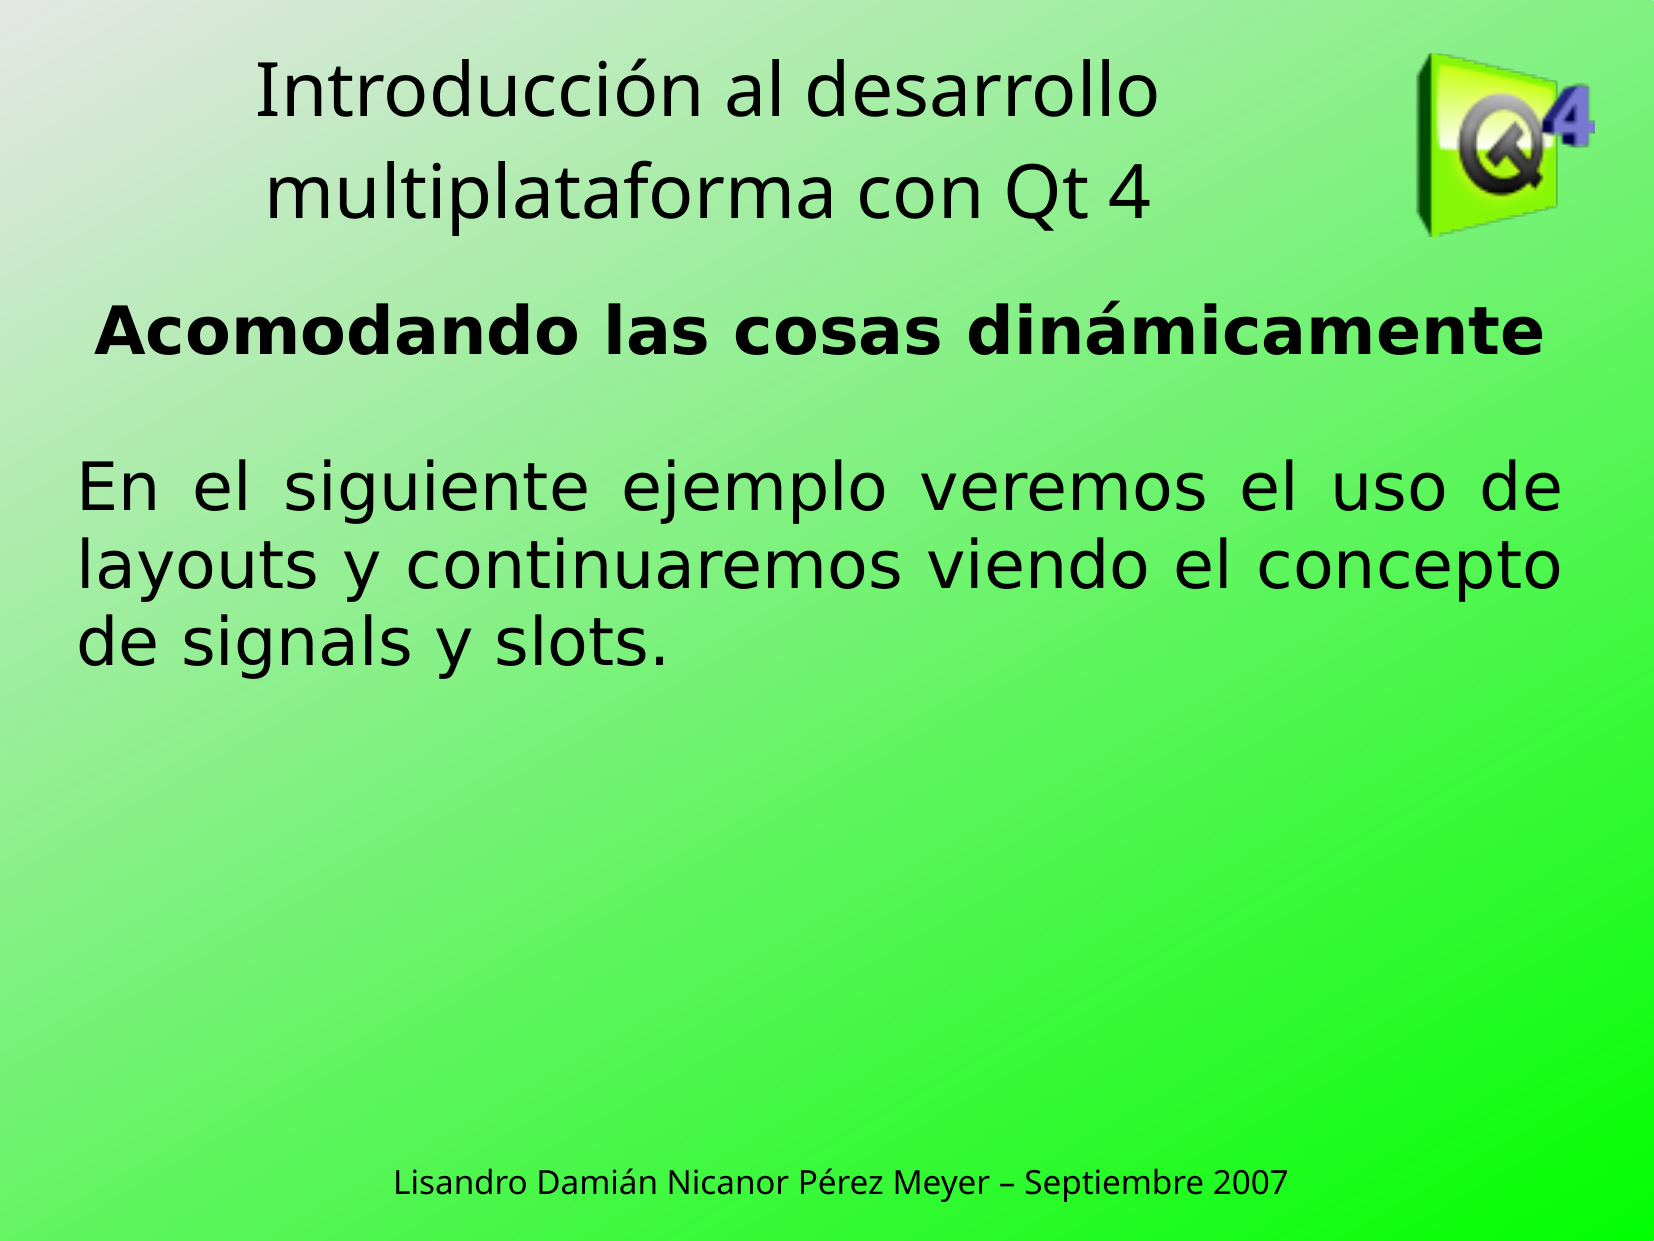

# Introducción al desarrollo multiplataforma con Qt 4
Acomodando las cosas dinámicamente
En el siguiente ejemplo veremos el uso de layouts y continuaremos viendo el concepto de signals y slots.
Lisandro Damián Nicanor Pérez Meyer – Septiembre 2007